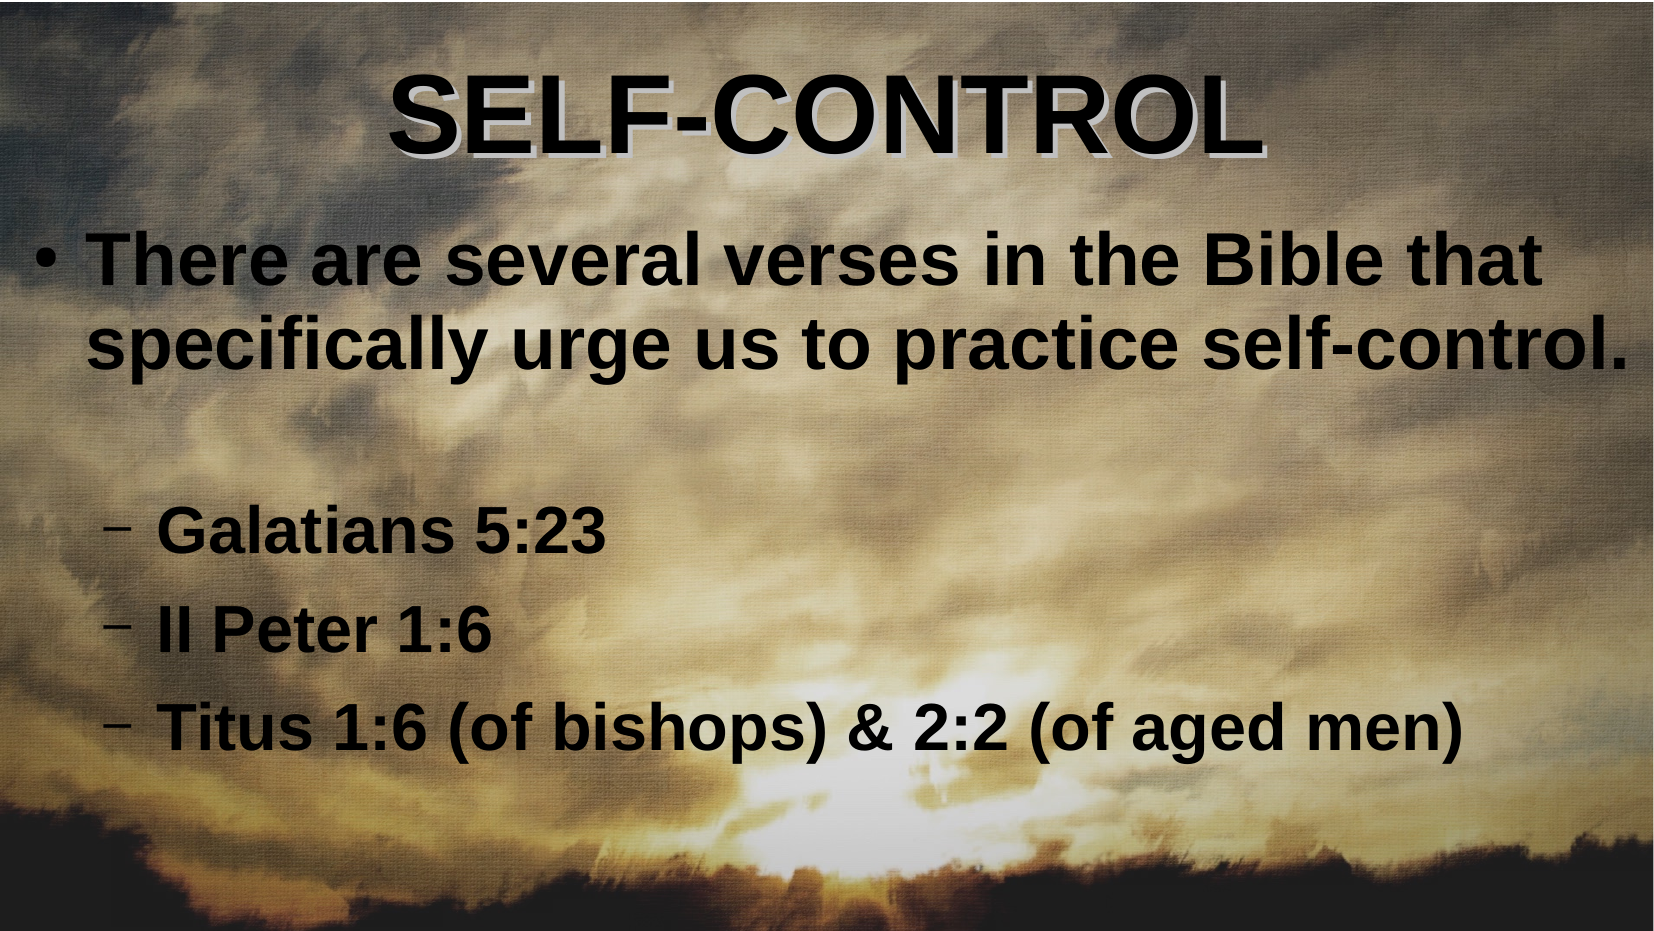

# SELF-CONTROL
There are several verses in the Bible that specifically urge us to practice self-control.
Galatians 5:23
II Peter 1:6
Titus 1:6 (of bishops) & 2:2 (of aged men)